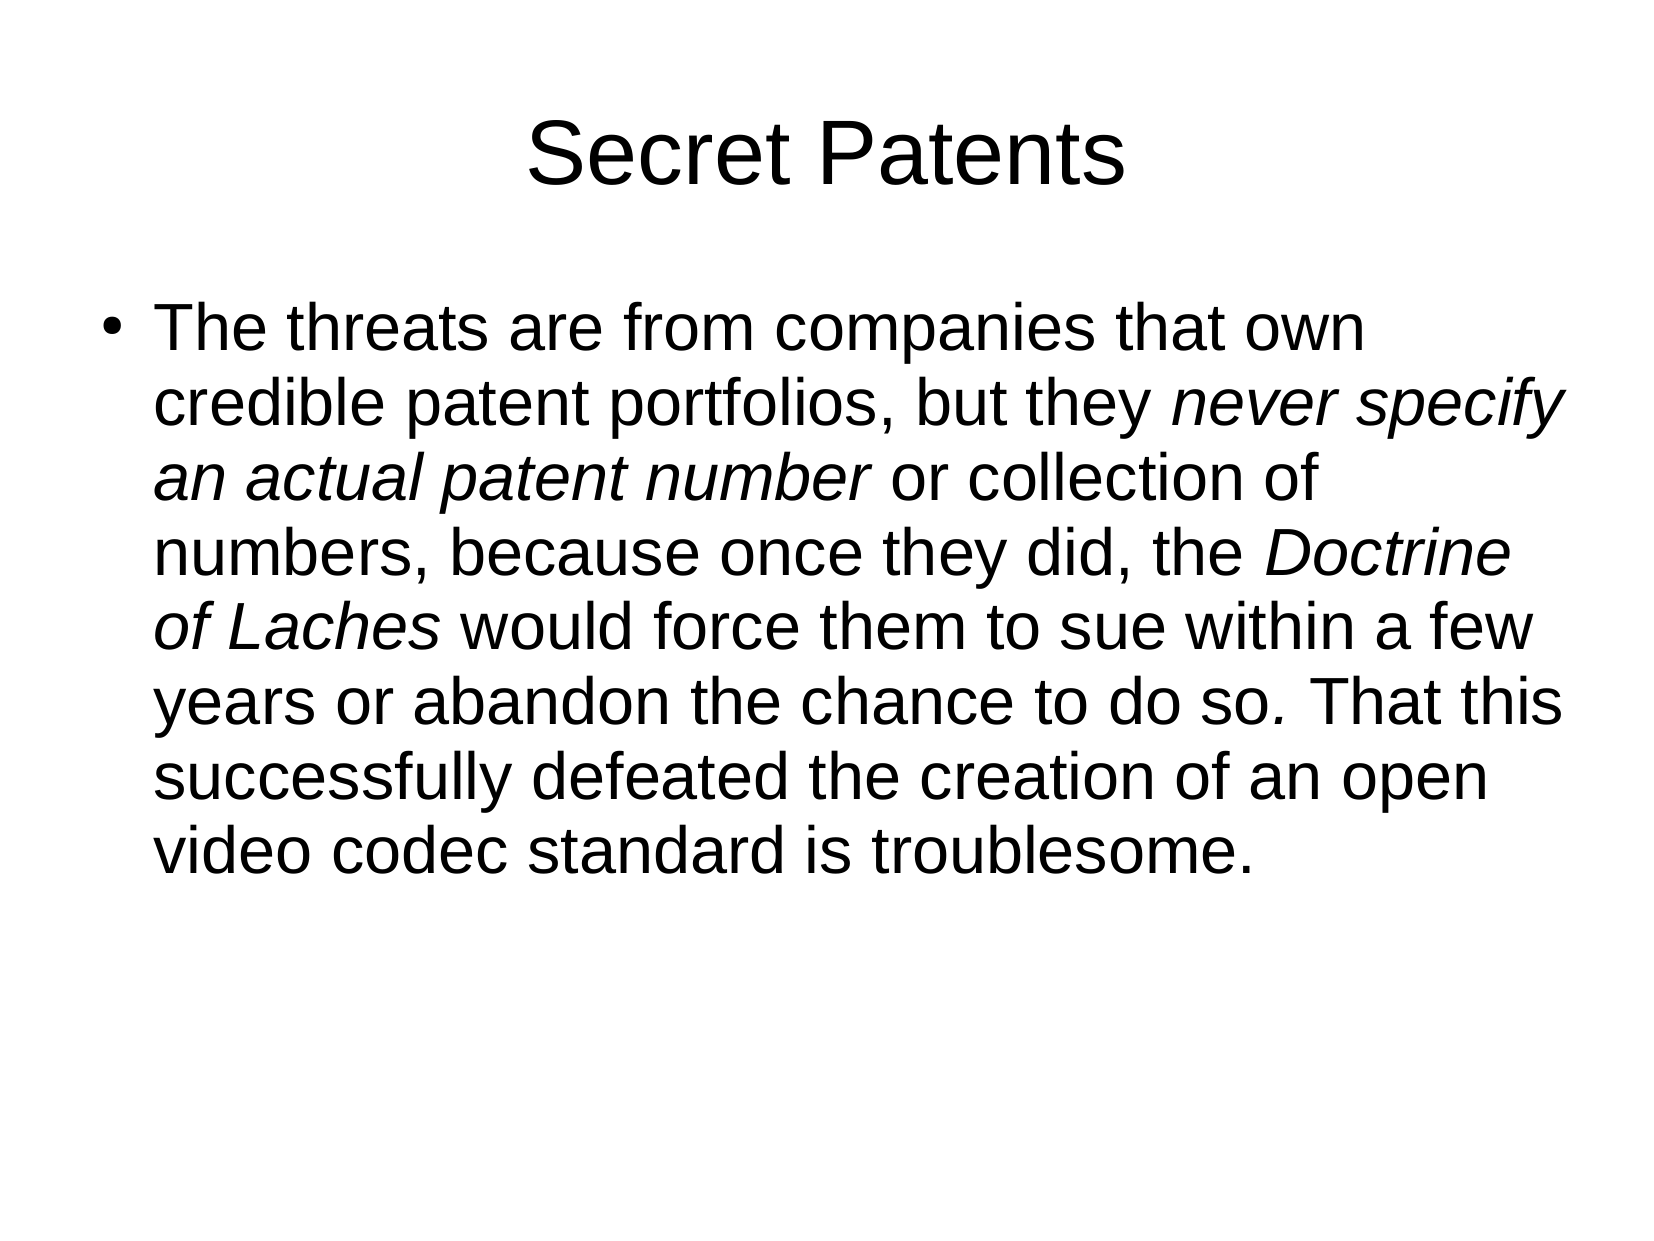

# Secret Patents
The threats are from companies that own credible patent portfolios, but they never specify an actual patent number or collection of numbers, because once they did, the Doctrine of Laches would force them to sue within a few years or abandon the chance to do so. That this successfully defeated the creation of an open video codec standard is troublesome.